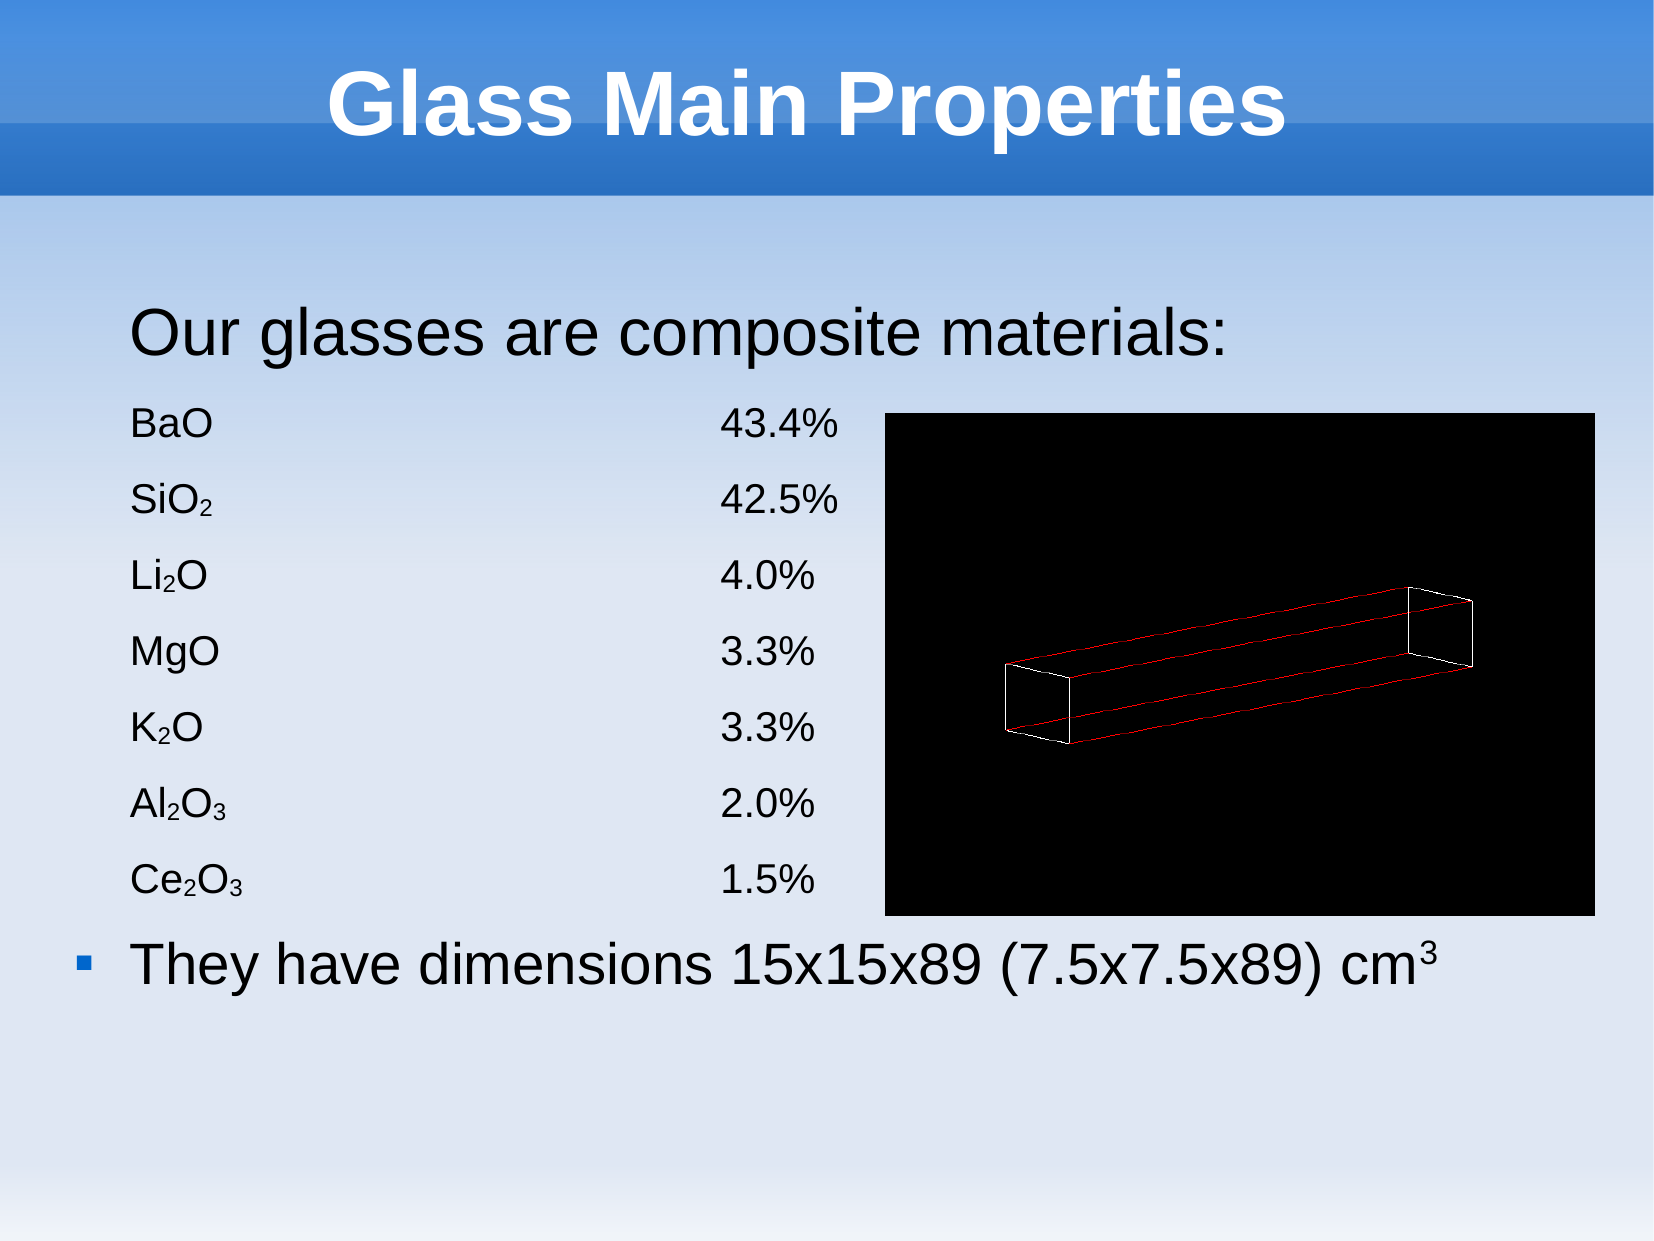

# Glass Main Properties
Our glasses are composite materials:
BaO							43.4%
SiO2							42.5%
Li2O							4.0%
MgO							3.3%
K2O								3.3%
Al2O3							2.0%
Ce2O3							1.5%
They have dimensions 15x15x89 (7.5x7.5x89) cm3